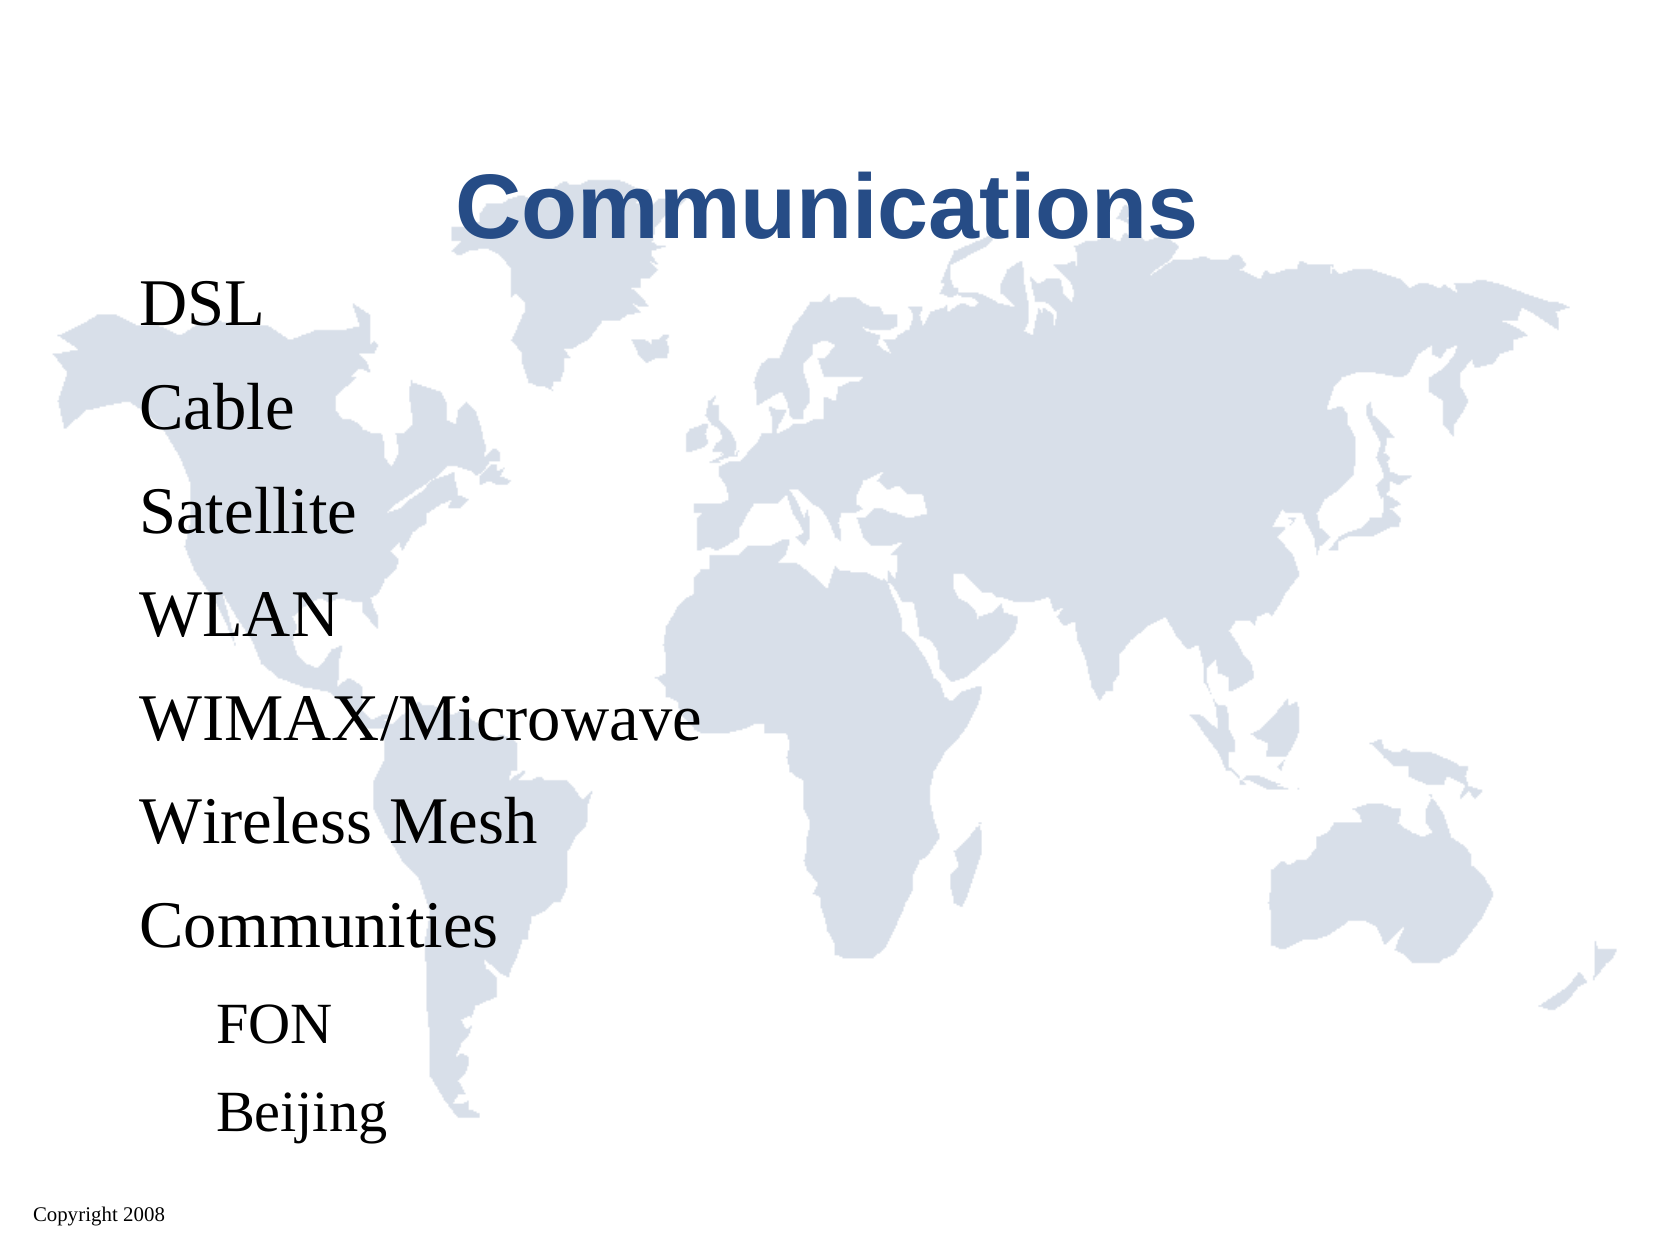

# Communications
DSL
Cable
Satellite
WLAN
WIMAX/Microwave
Wireless Mesh
Communities
FON
Beijing